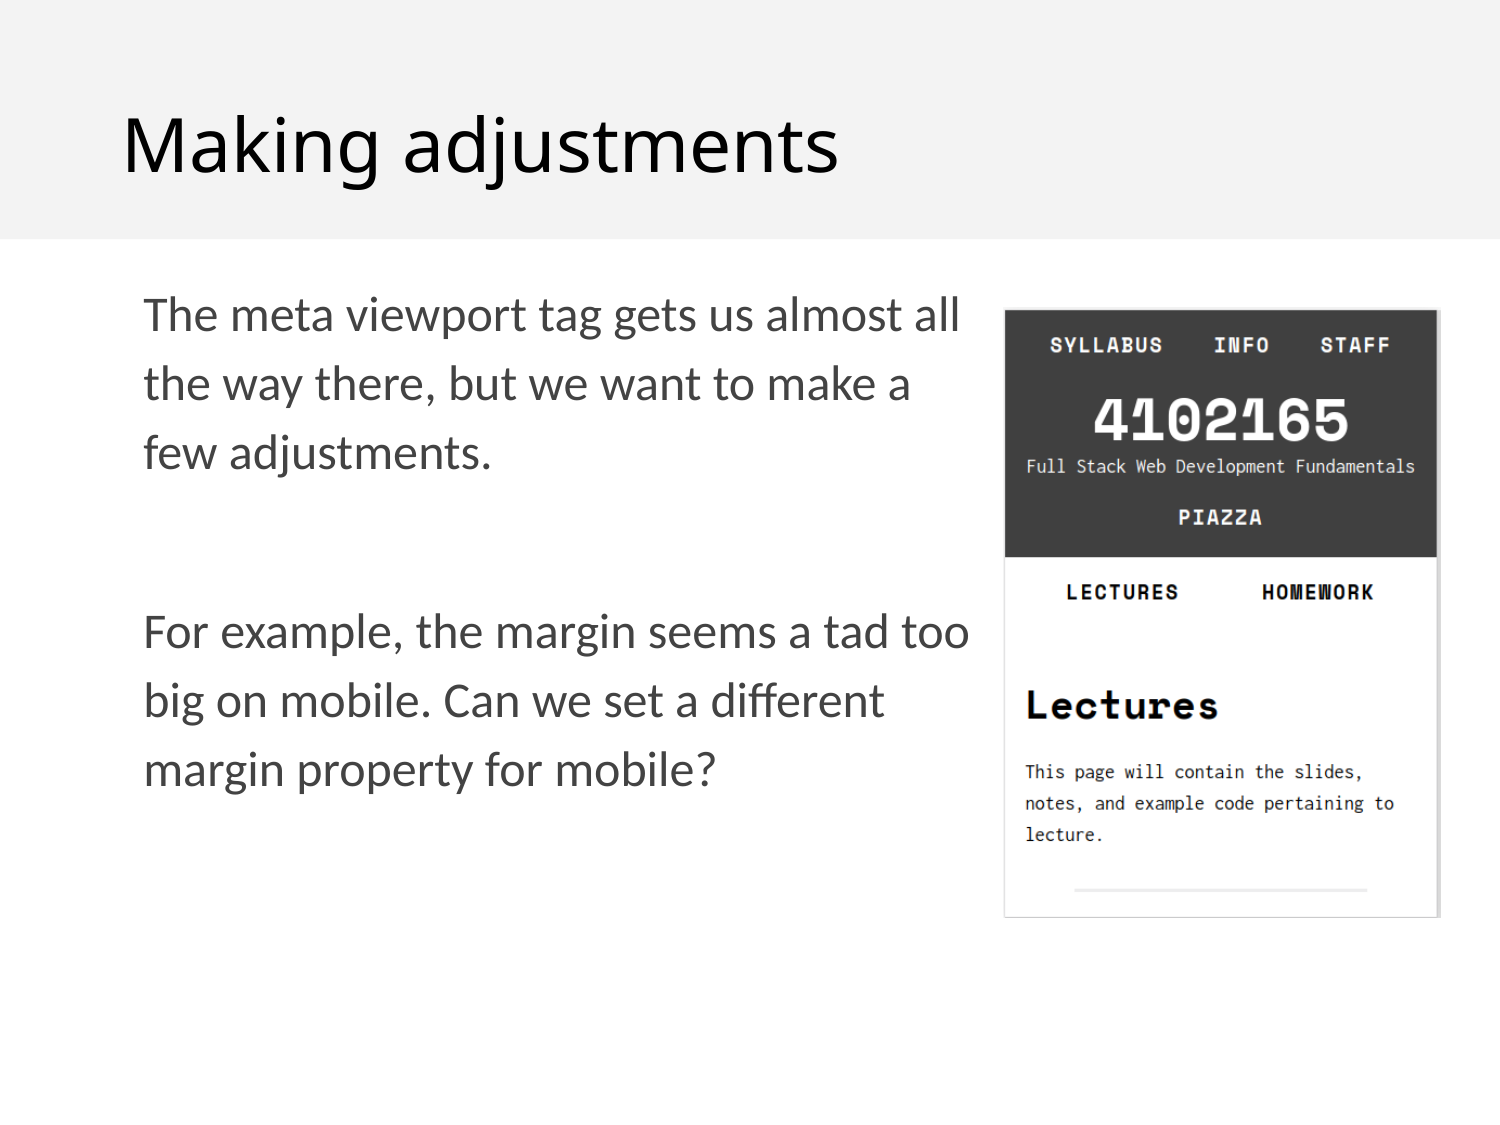

# Making adjustments
The meta viewport tag gets us almost all the way there, but we want to make a few adjustments.
For example, the margin seems a tad too big on mobile. Can we set a different margin property for mobile?